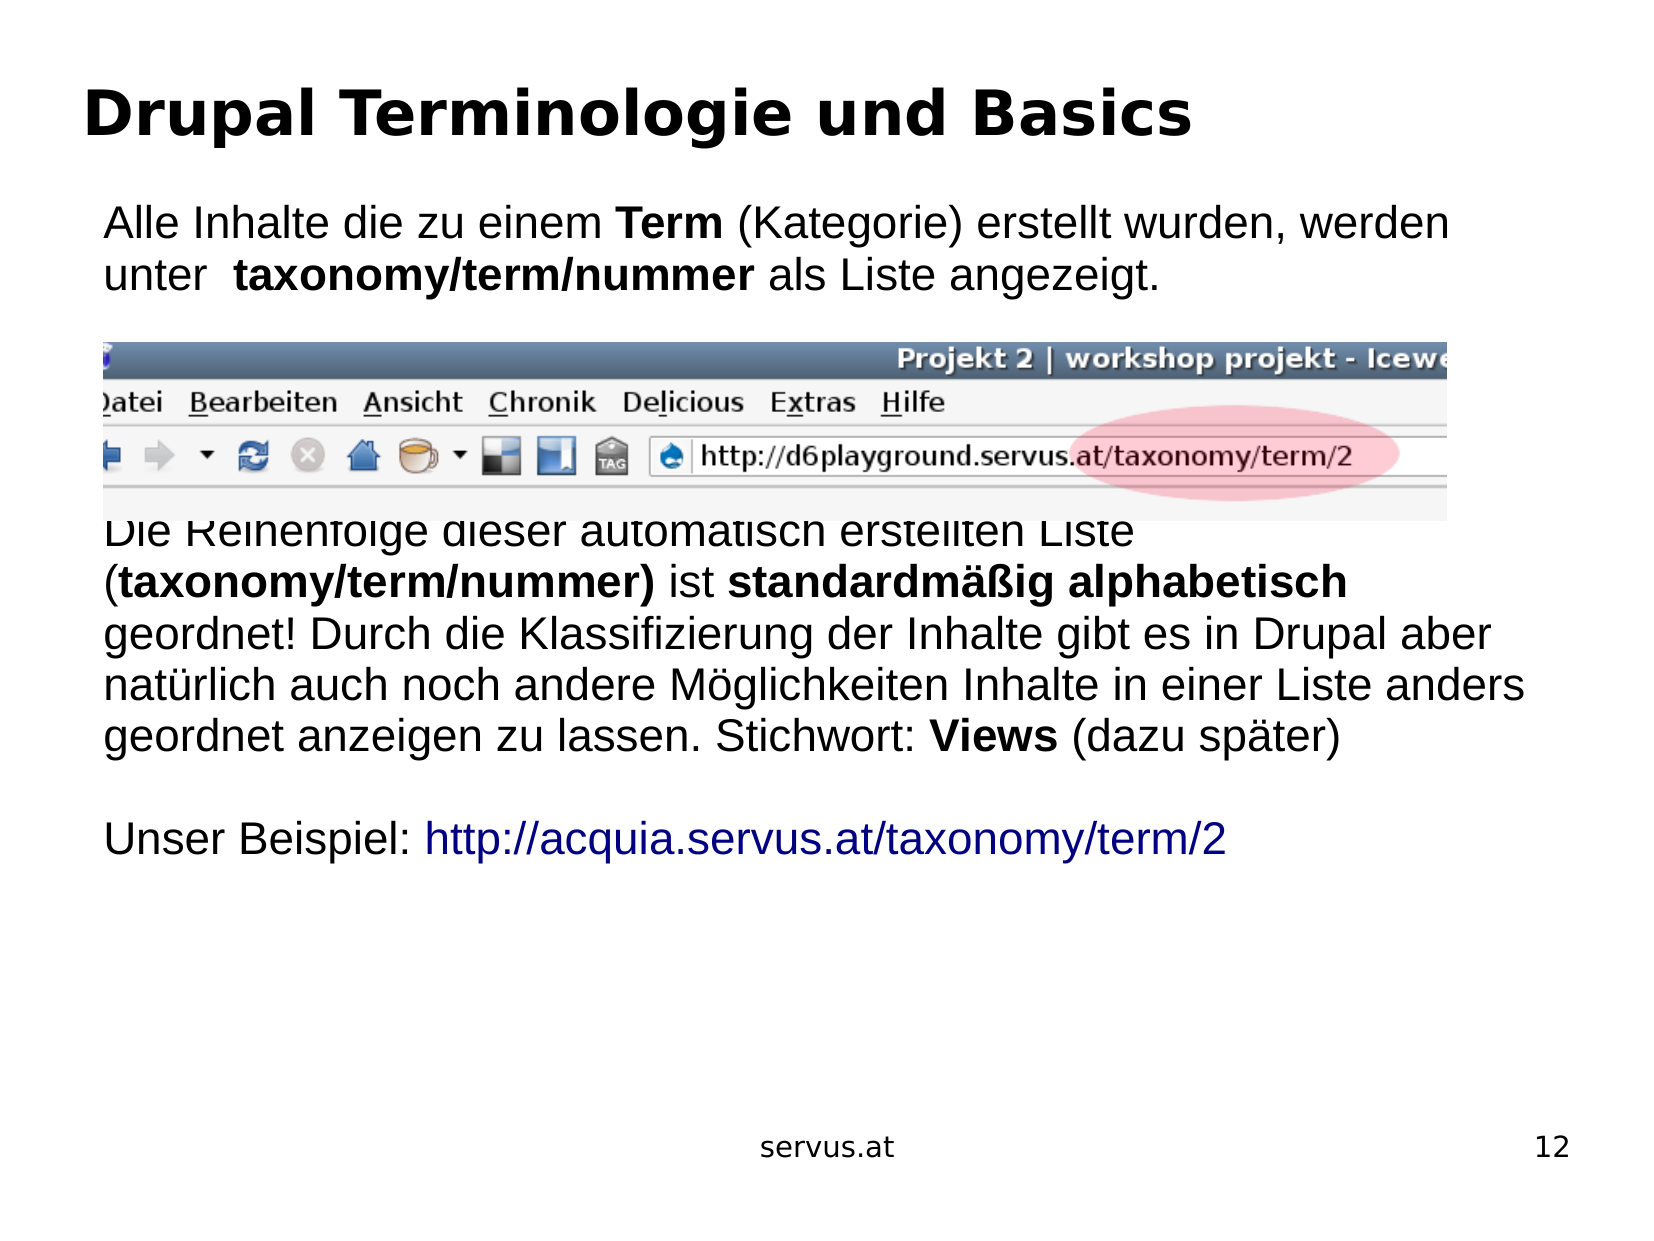

# Drupal Terminologie und Basics
Alle Inhalte die zu einem Term (Kategorie) erstellt wurden, werden unter taxonomy/term/nummer als Liste angezeigt.
Die Reihenfolge dieser automatisch erstellten Liste (taxonomy/term/nummer) ist standardmäßig alphabetisch geordnet! Durch die Klassifizierung der Inhalte gibt es in Drupal aber natürlich auch noch andere Möglichkeiten Inhalte in einer Liste anders geordnet anzeigen zu lassen. Stichwort: Views (dazu später)
Unser Beispiel: http://acquia.servus.at/taxonomy/term/2
servus.at
12